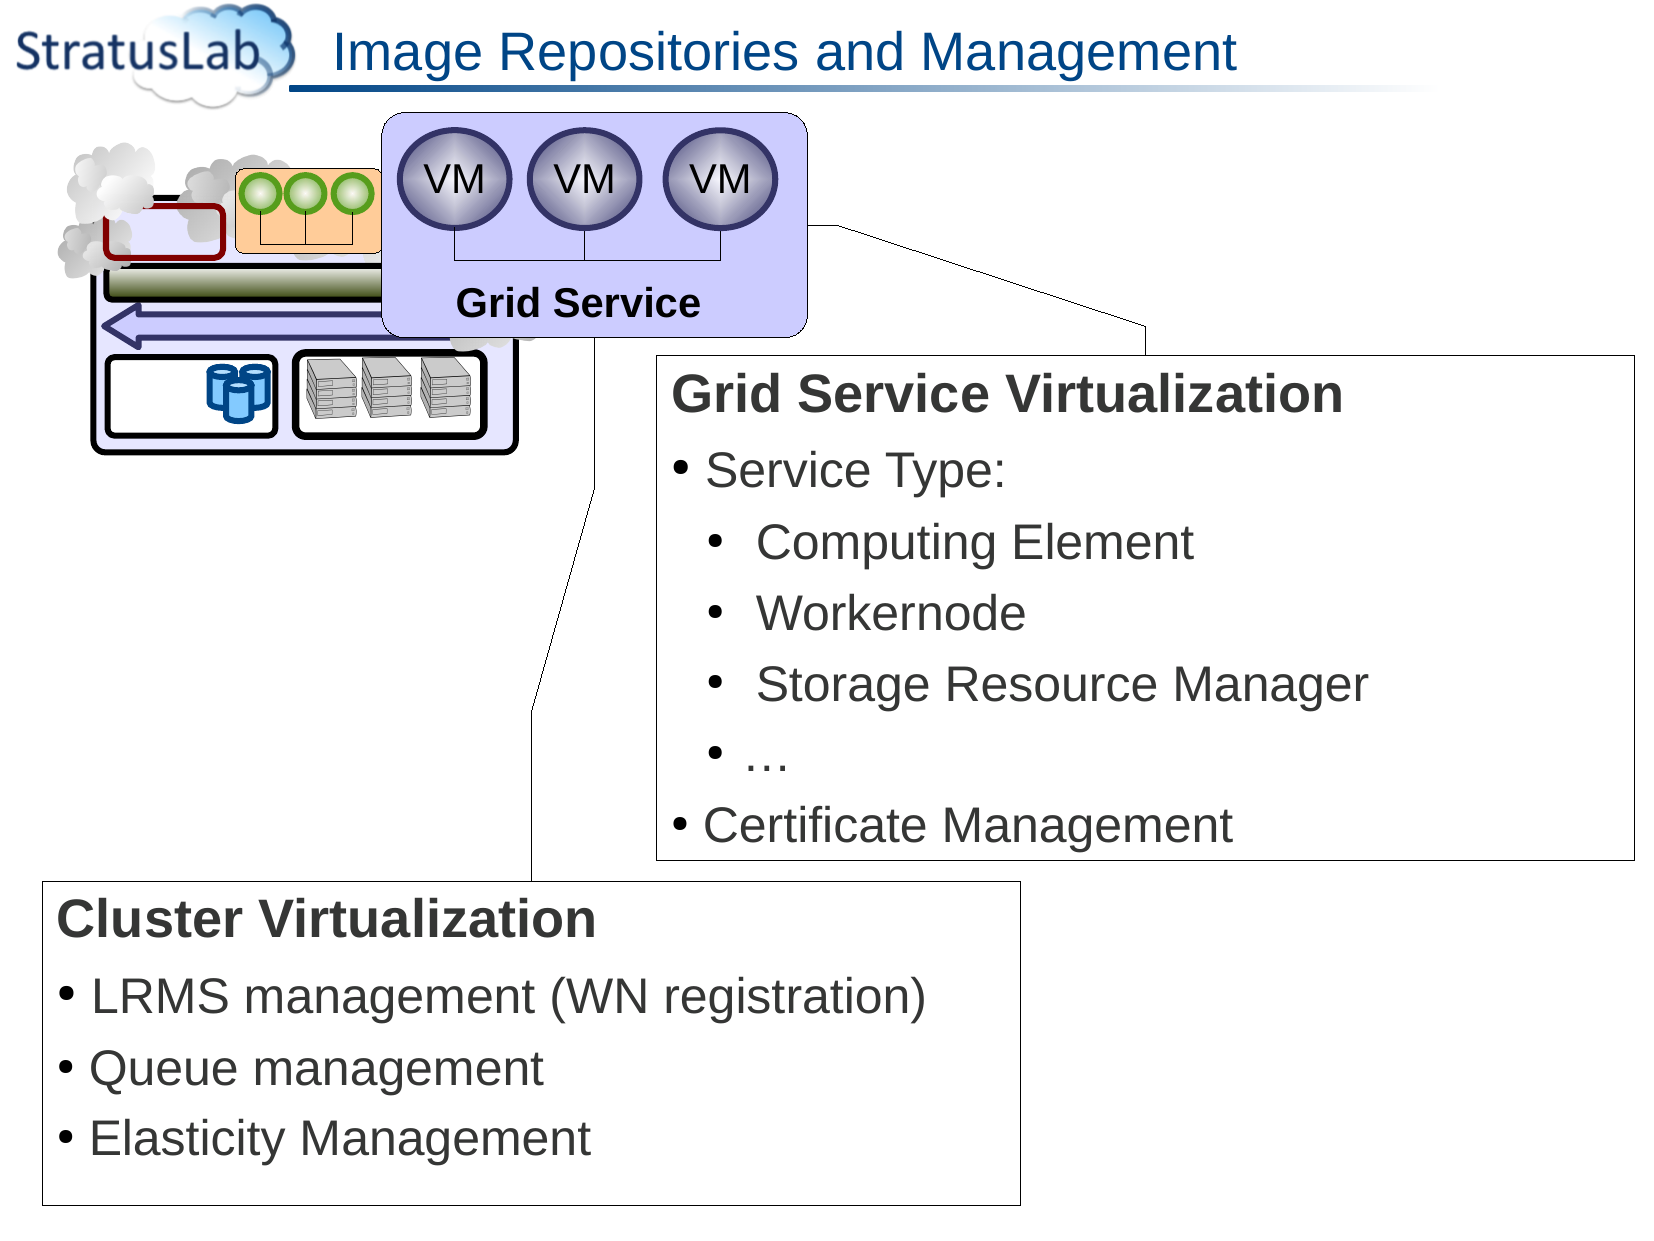

Image Repositories and Management
VM
VM
VM
Grid Service
Grid Service Virtualization
 Service Type:
 Computing Element
 Workernode
 Storage Resource Manager
…
 Certificate Management
Cluster Virtualization
 LRMS management (WN registration)
 Queue management
 Elasticity Management